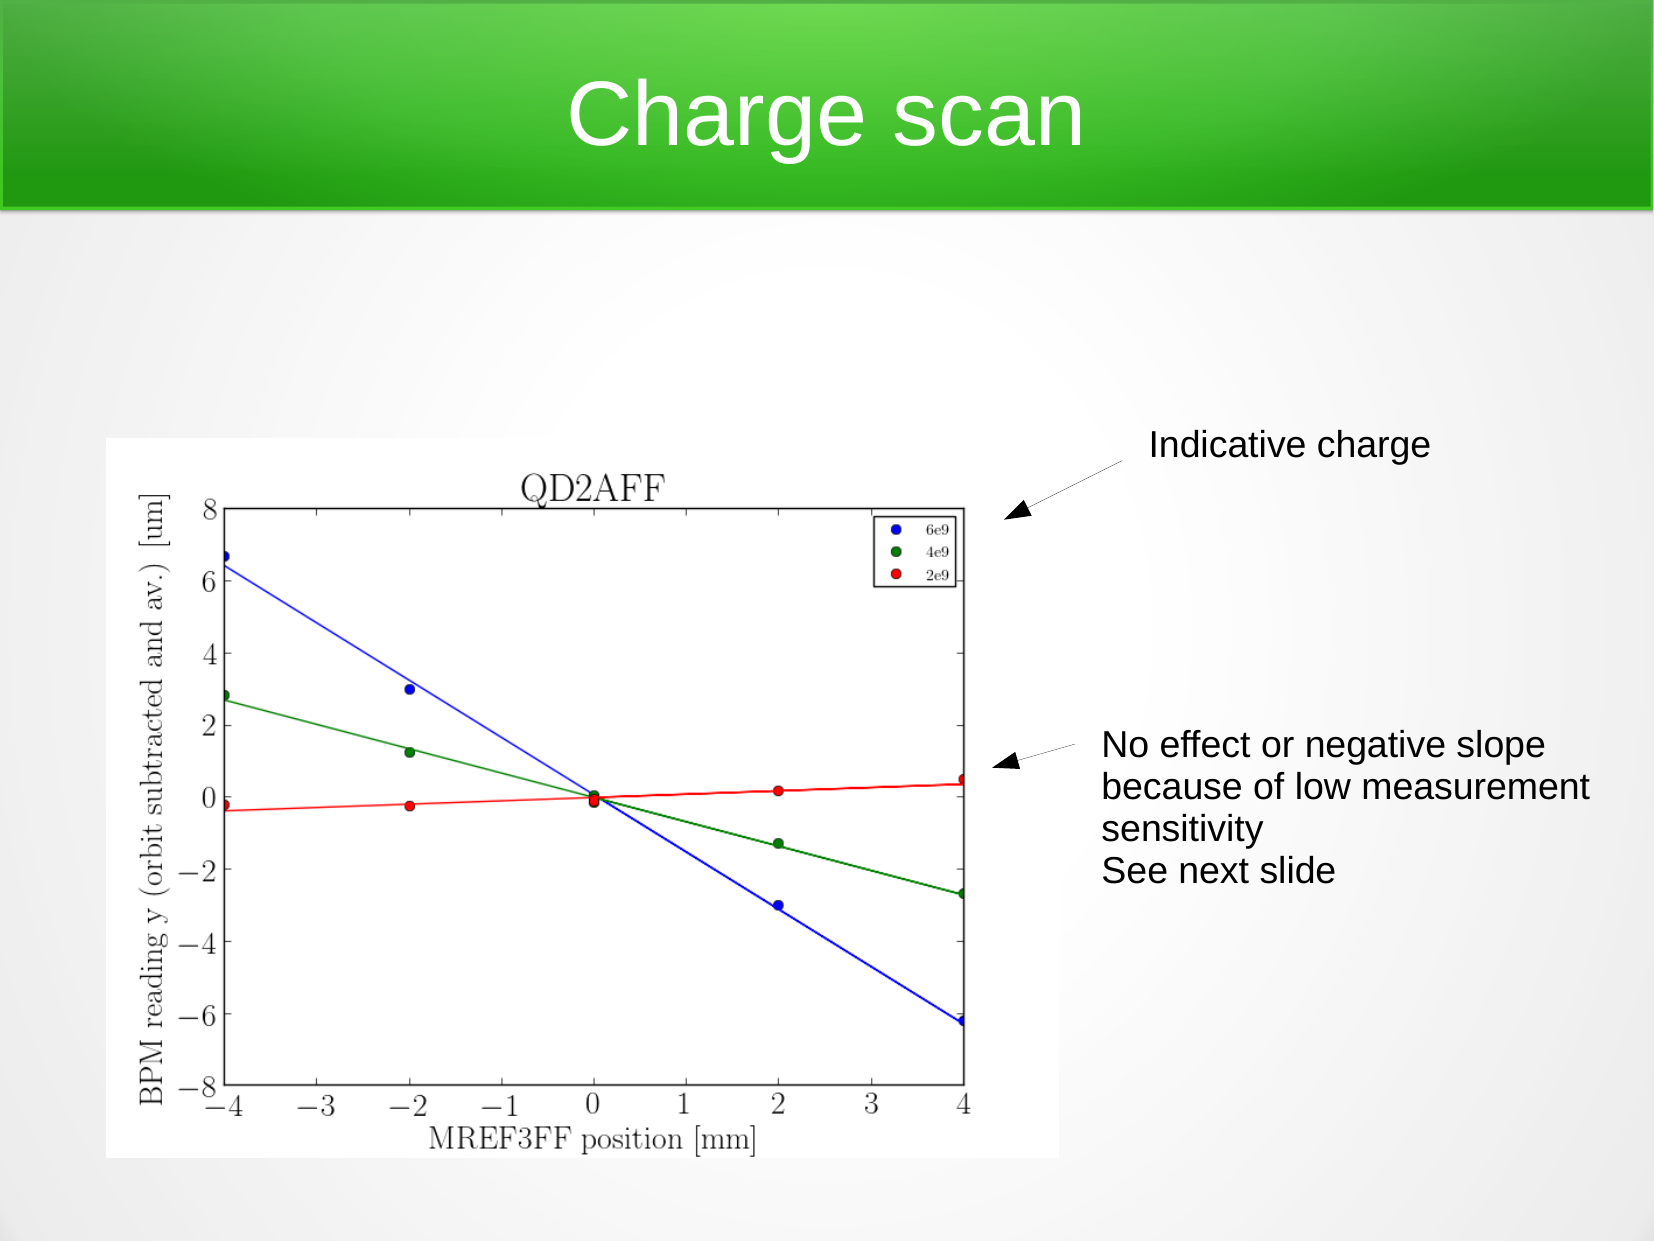

# Charge scan
Indicative charge
No effect or negative slope
because of low measurement
sensitivity
See next slide